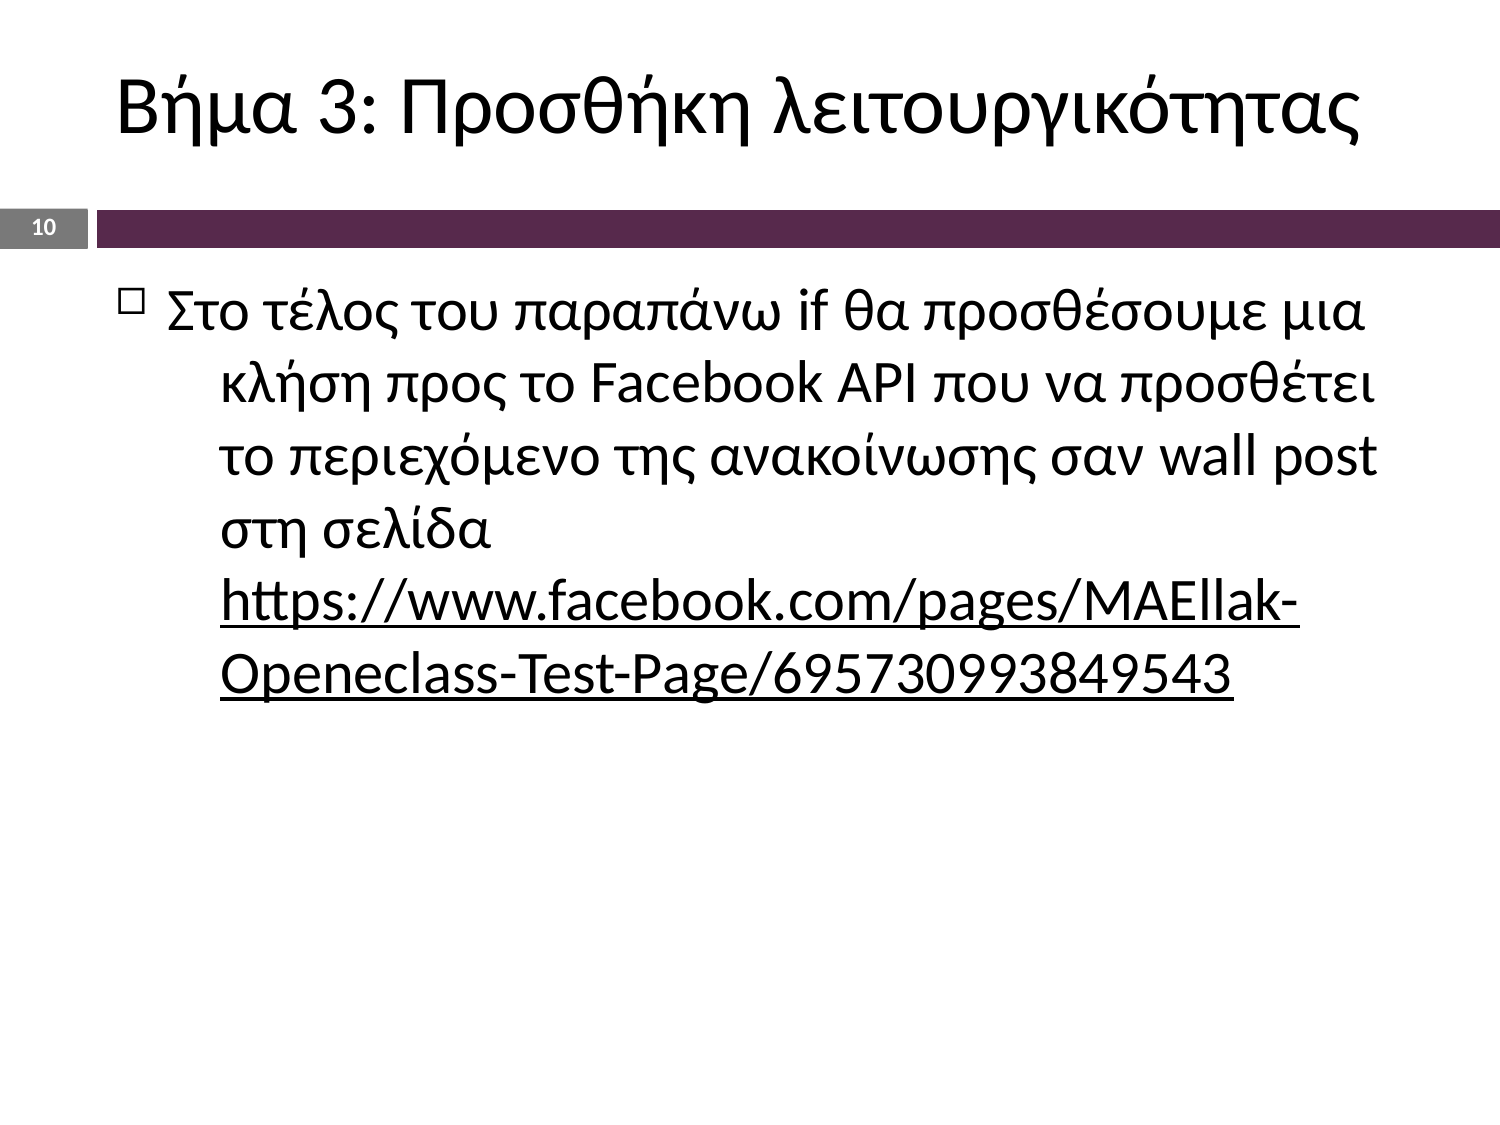

# Βήμα 3: Προσθήκη λειτουργικότητας
Στο τέλος του παραπάνω if θα προσθέσουμε μια κλήση προς το Facebook API που να προσθέτει το περιεχόμενο της ανακοίνωσης σαν wall post στη σελίδα https://www.facebook.com/pages/MAEllak-Openeclass-Test-Page/695730993849543